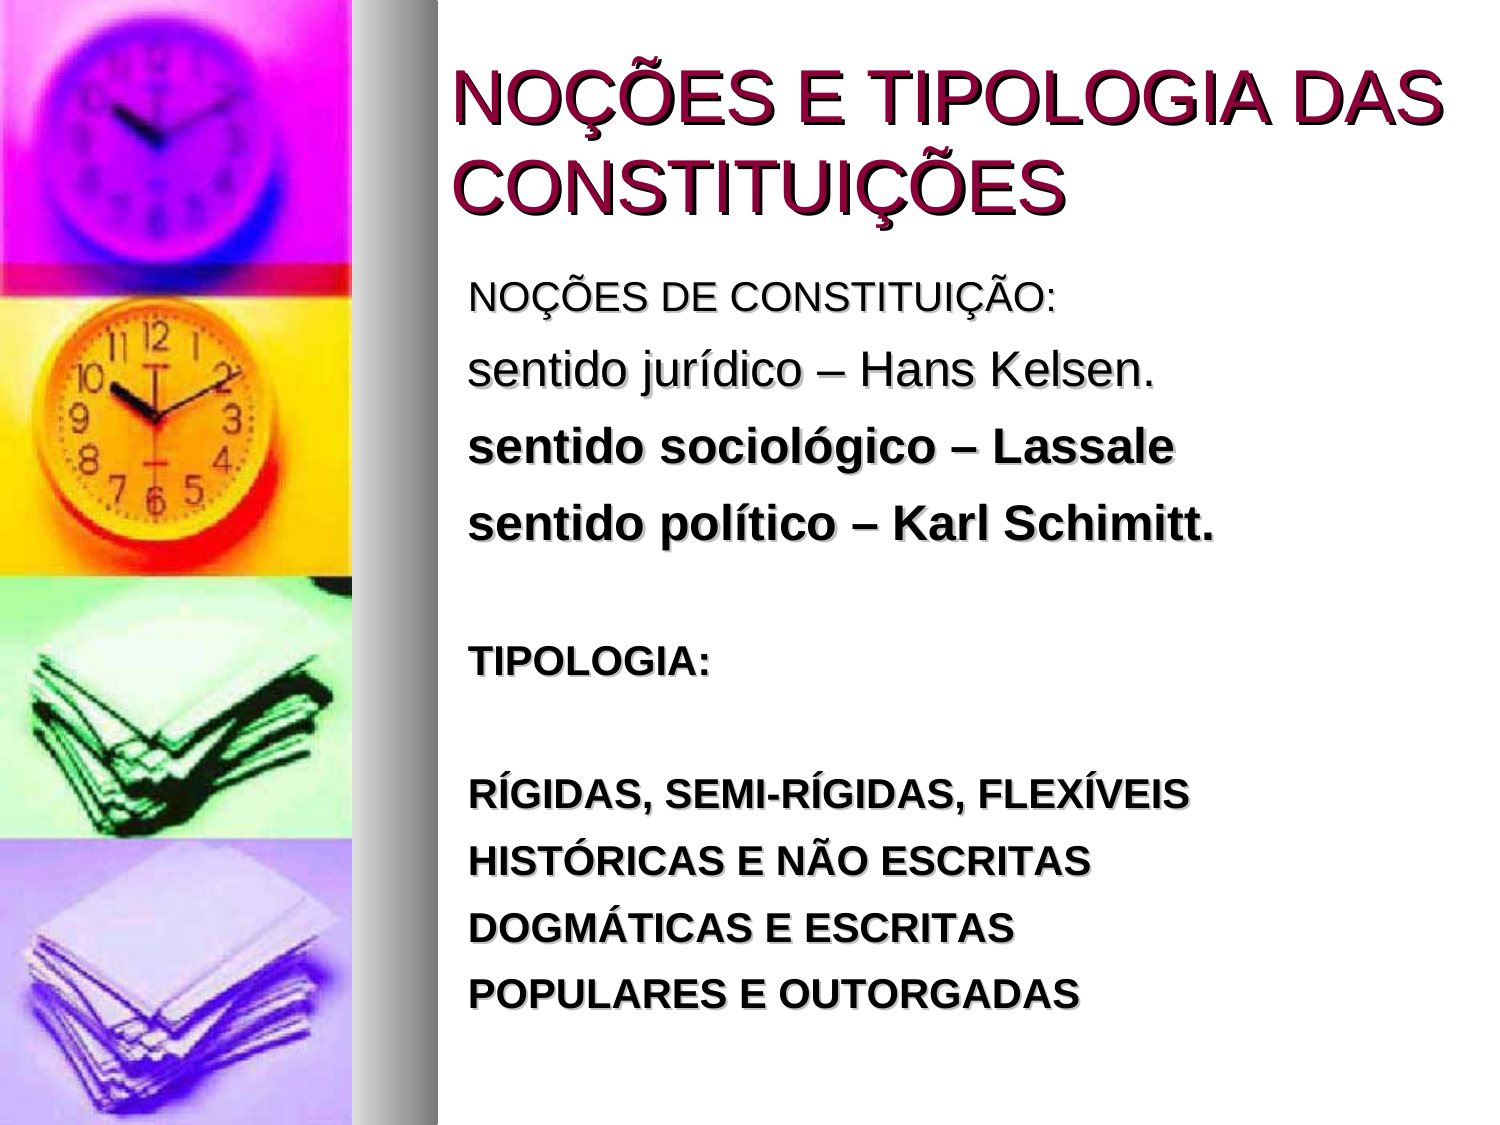

# NOÇÕES E TIPOLOGIA DAS CONSTITUIÇÕES
NOÇÕES DE CONSTITUIÇÃO:
sentido jurídico – Hans Kelsen.
sentido sociológico – Lassale
sentido político – Karl Schimitt.
TIPOLOGIA:
RÍGIDAS, SEMI-RÍGIDAS, FLEXÍVEIS
HISTÓRICAS E NÃO ESCRITAS
DOGMÁTICAS E ESCRITAS
POPULARES E OUTORGADAS